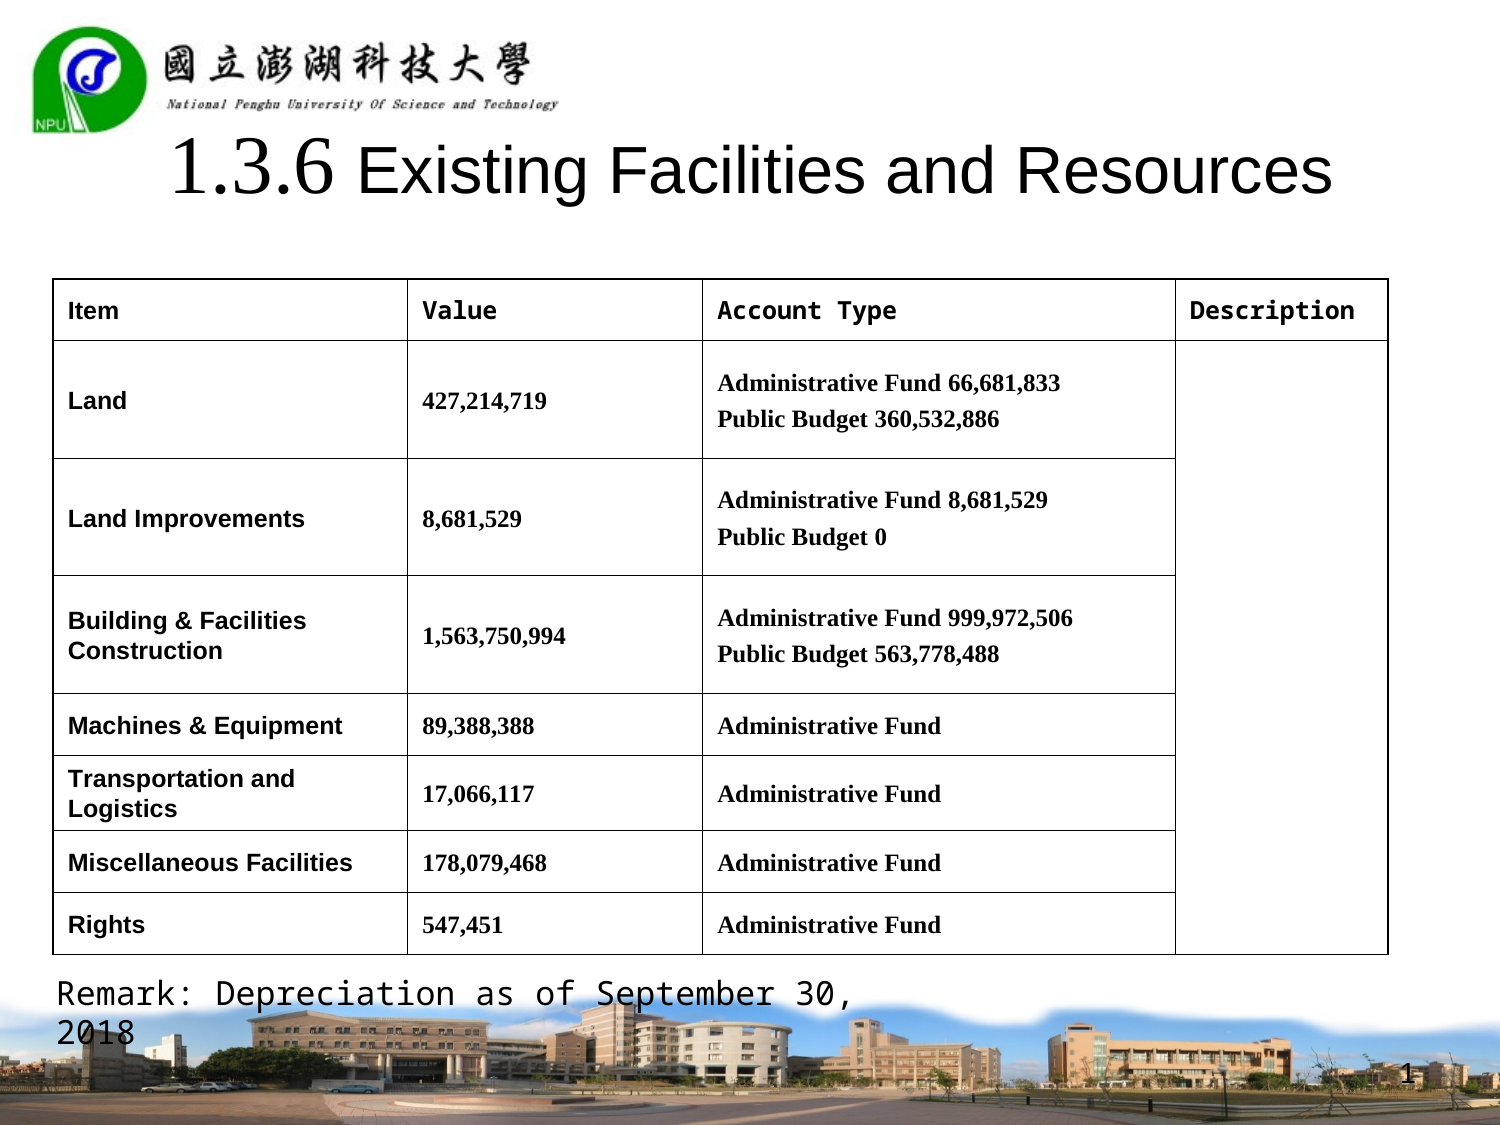

# 1.3.6 Existing Facilities and Resources
| Item | Value | Account Type | Description |
| --- | --- | --- | --- |
| Land | 427,214,719 | Administrative Fund 66,681,833 Public Budget 360,532,886 | |
| Land Improvements | 8,681,529 | Administrative Fund 8,681,529 Public Budget 0 | |
| Building & Facilities Construction | 1,563,750,994 | Administrative Fund 999,972,506 Public Budget 563,778,488 | |
| Machines & Equipment | 89,388,388 | Administrative Fund | |
| Transportation and Logistics | 17,066,117 | Administrative Fund | |
| Miscellaneous Facilities | 178,079,468 | Administrative Fund | |
| Rights | 547,451 | Administrative Fund | |
Remark: Depreciation as of September 30, 2018